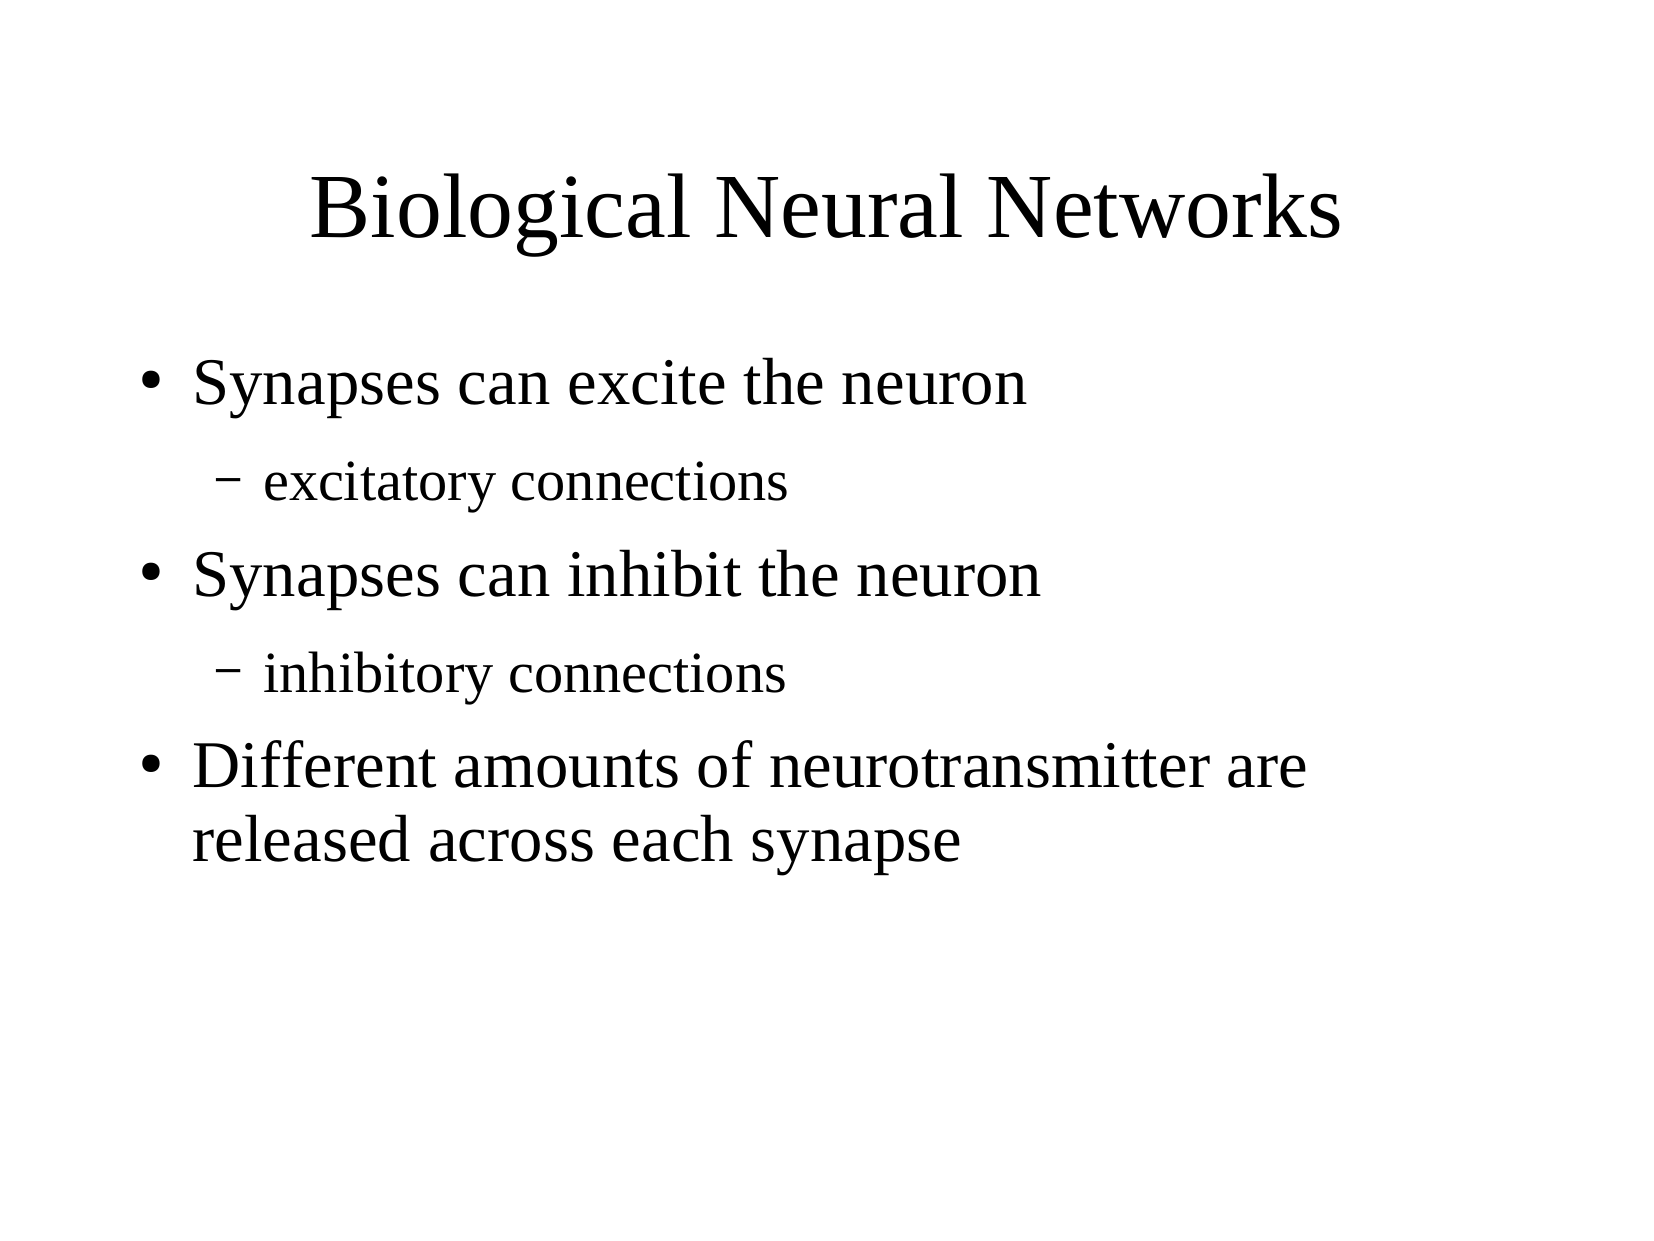

# Biological Neural Networks
Synapses can excite the neuron
excitatory connections
Synapses can inhibit the neuron
inhibitory connections
Different amounts of neurotransmitter are released across each synapse